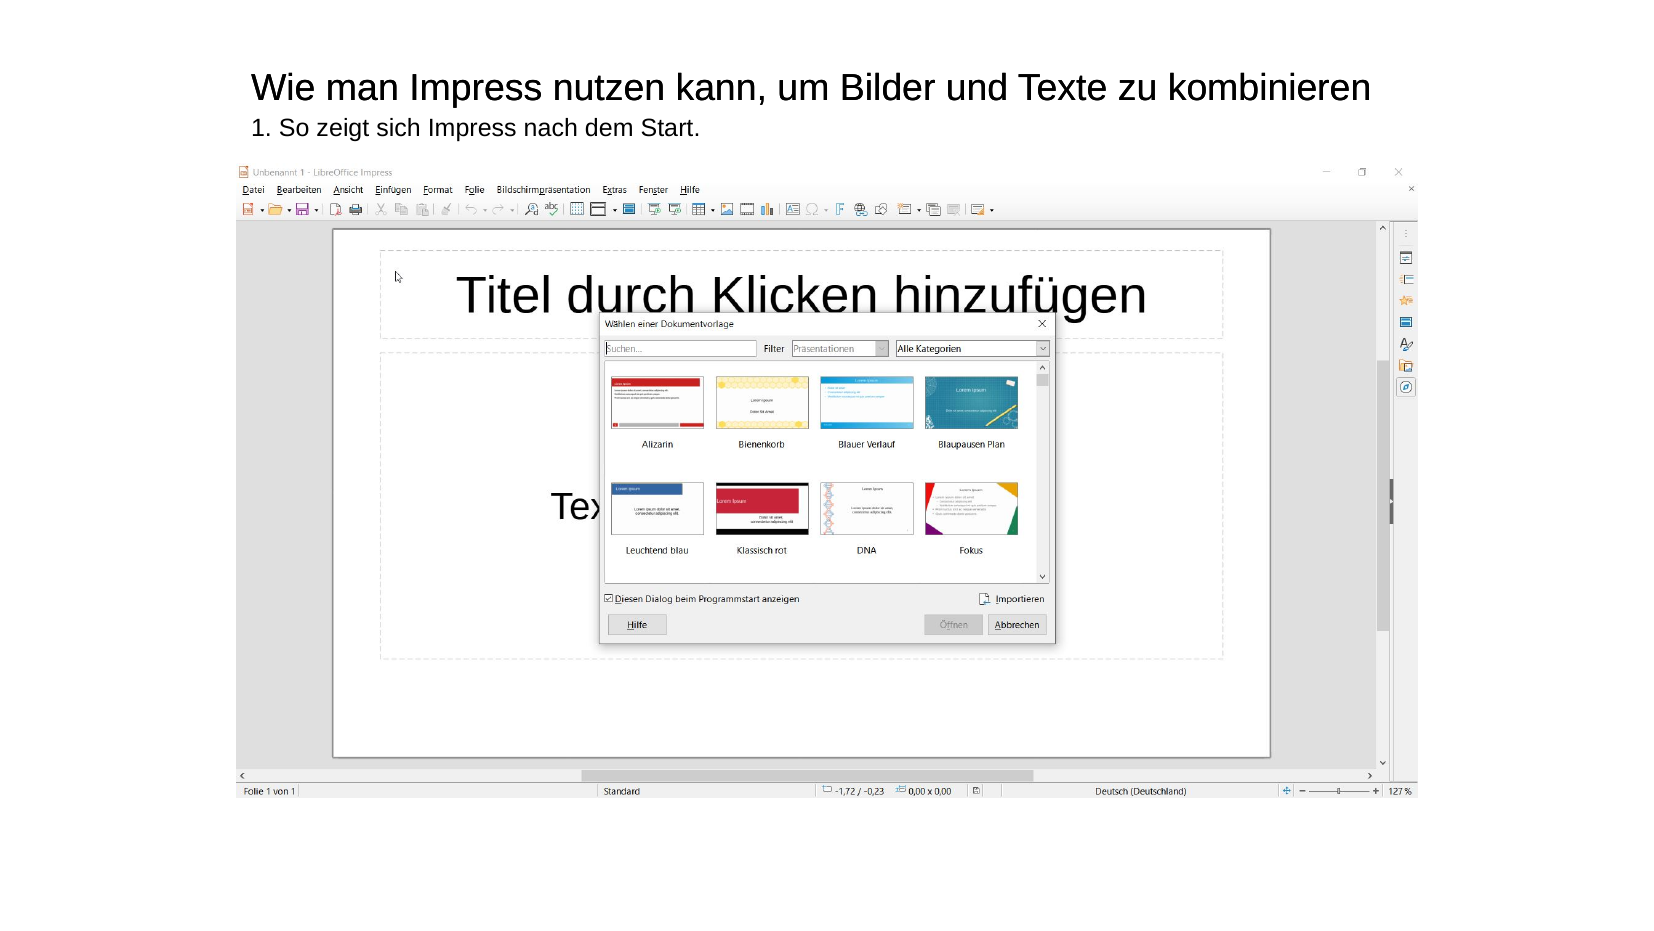

Wie man Impress nutzen kann, um Bilder und Texte zu kombinieren
Wie man Impress nutzen kann, um Bilder und Texte zu kombinieren
1. So zeigt sich Impress nach dem Start.